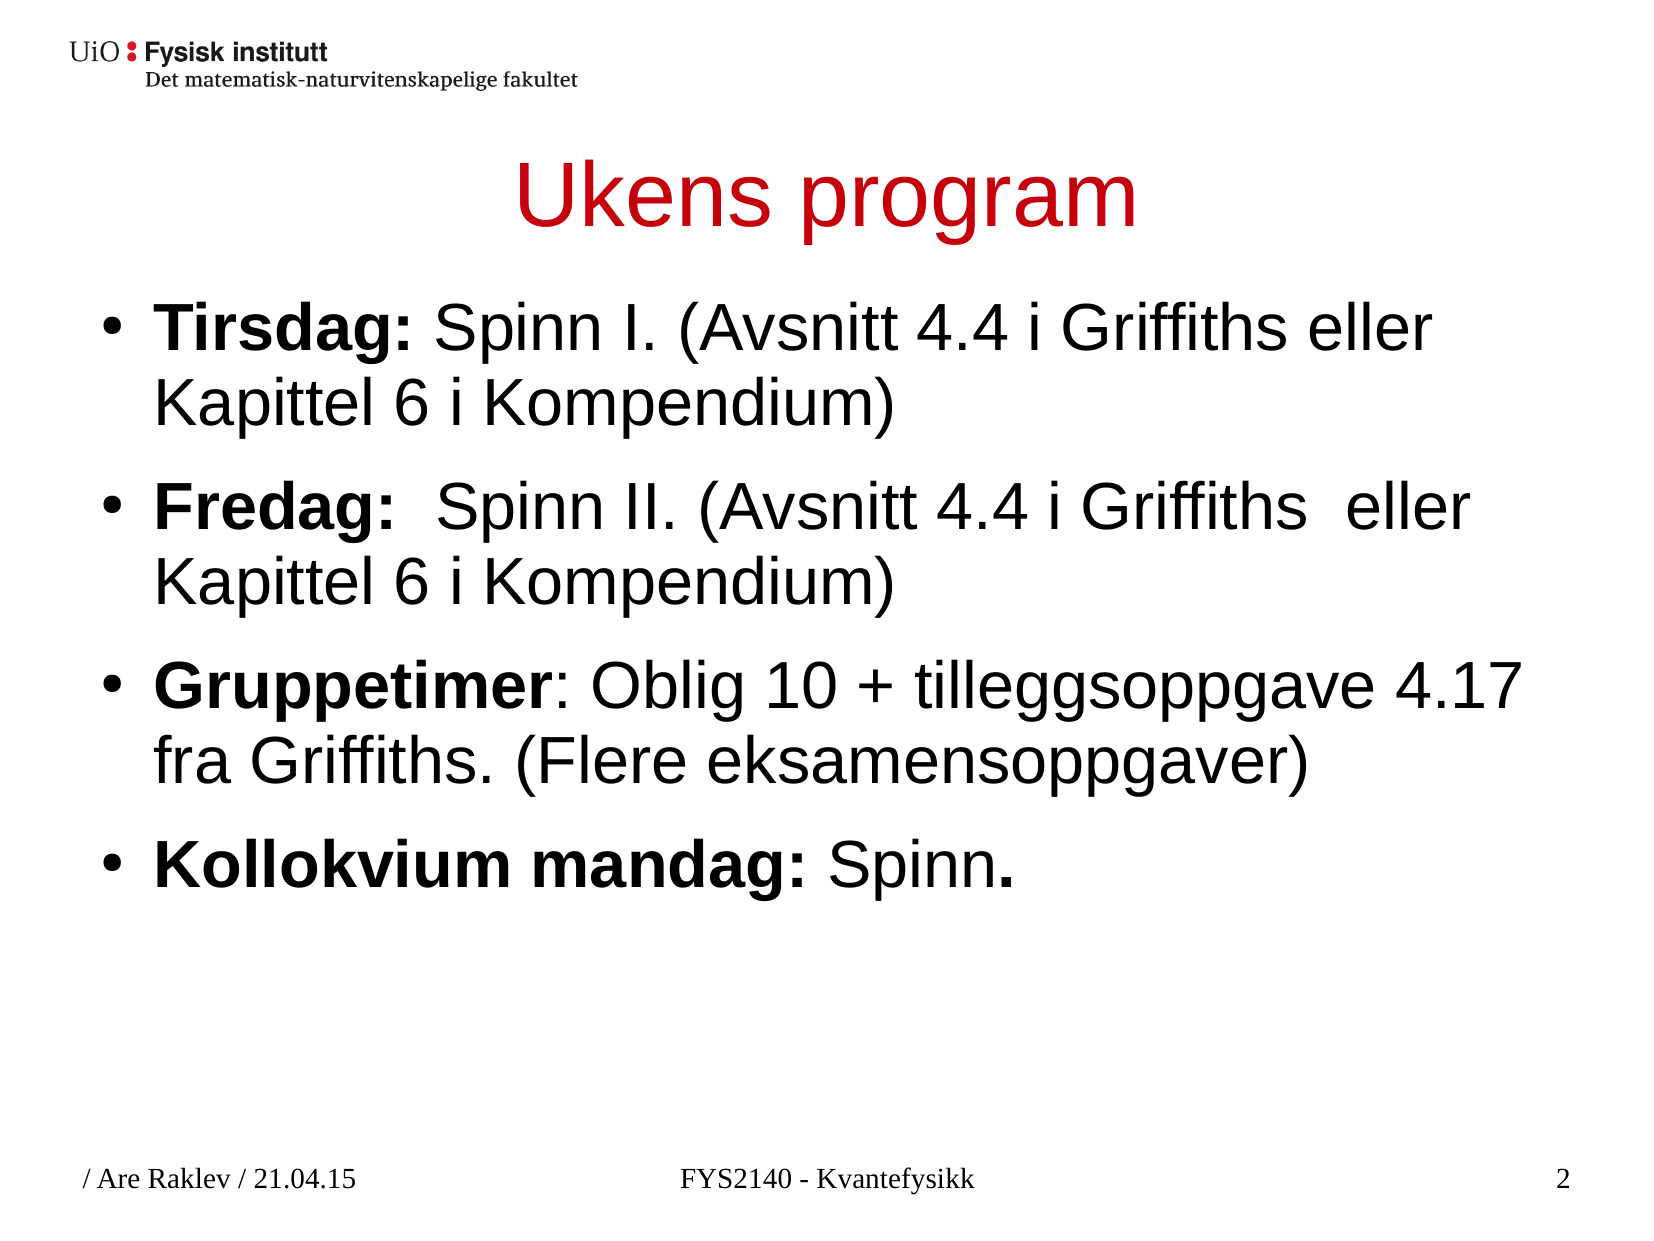

# Ukens program
Tirsdag: Spinn I. (Avsnitt 4.4 i Griffiths eller Kapittel 6 i Kompendium)
Fredag: Spinn II. (Avsnitt 4.4 i Griffiths eller Kapittel 6 i Kompendium)
Gruppetimer: Oblig 10 + tilleggsoppgave 4.17 fra Griffiths. (Flere eksamensoppgaver)
Kollokvium mandag: Spinn.
/ Are Raklev / 21.04.15
FYS2140 - Kvantefysikk
2